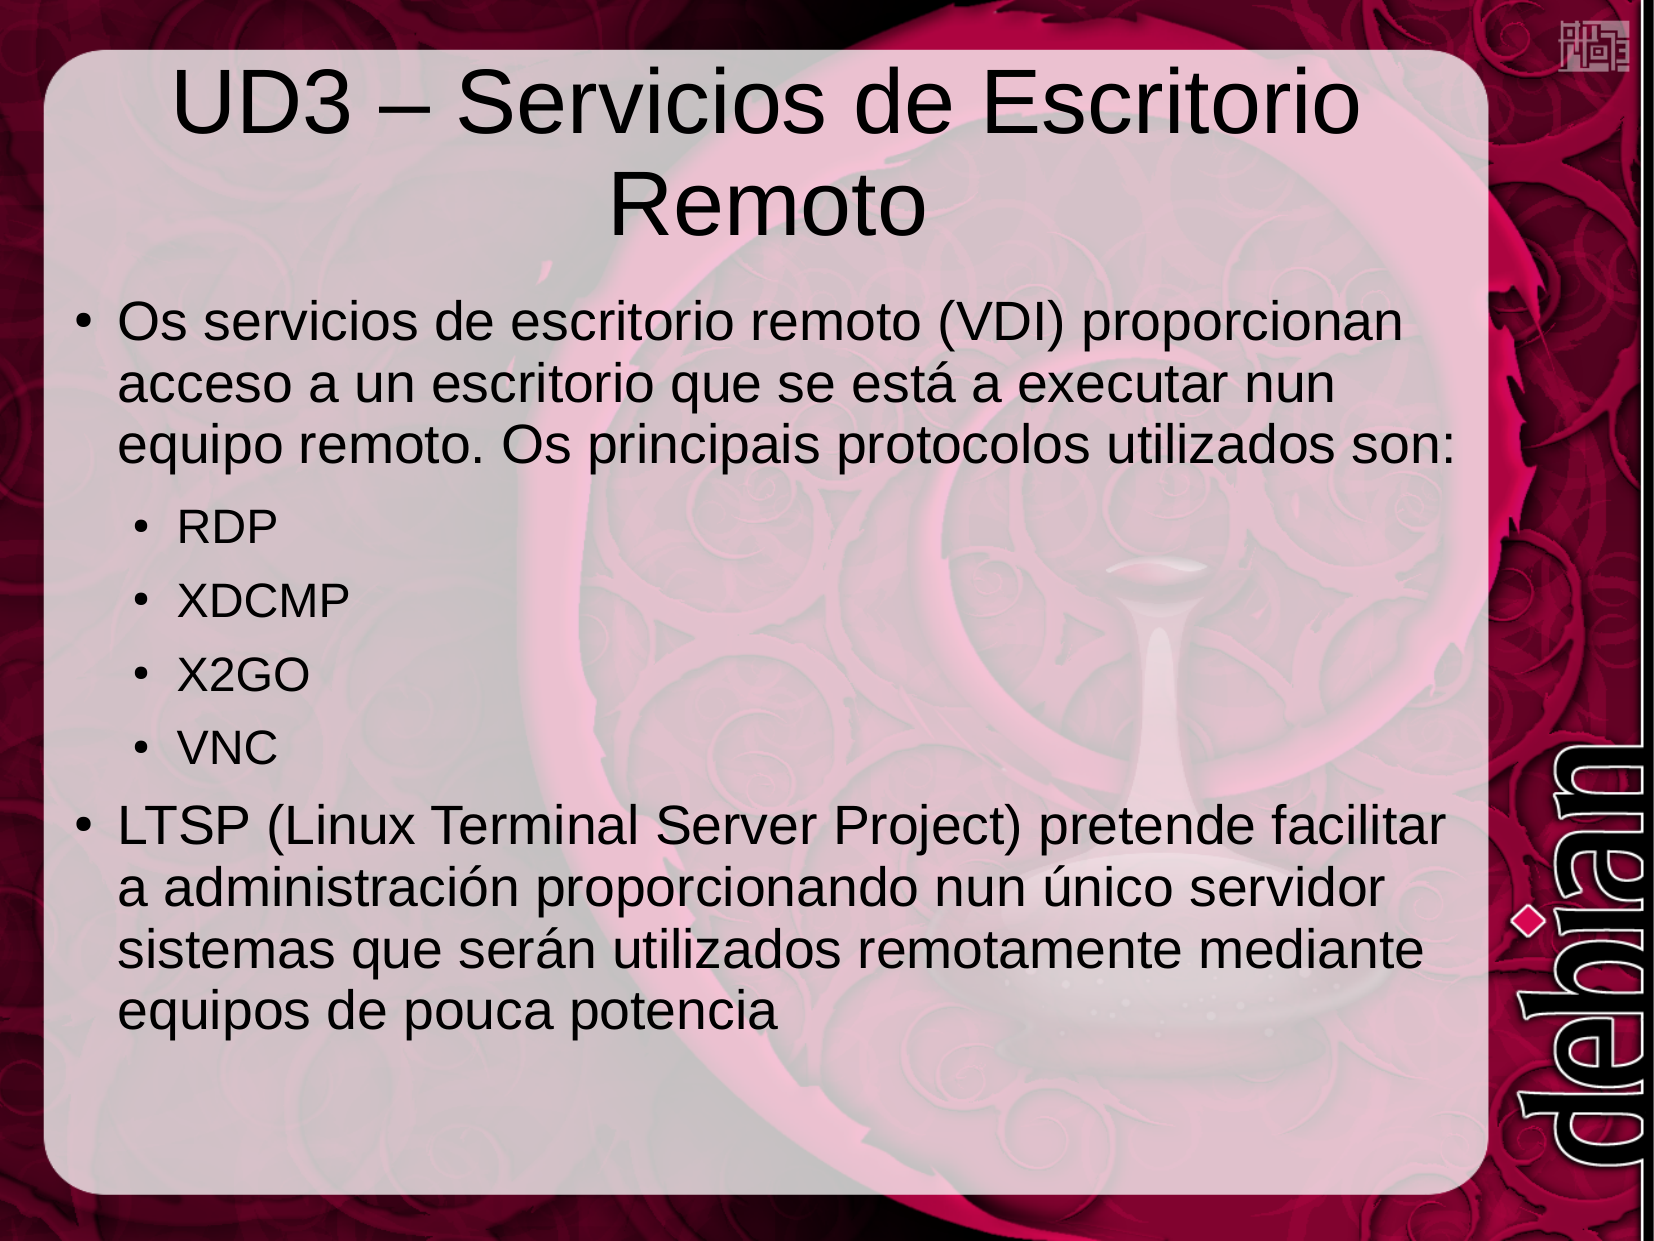

# UD3 – Servicios de Escritorio Remoto
Os servicios de escritorio remoto (VDI) proporcionan acceso a un escritorio que se está a executar nun equipo remoto. Os principais protocolos utilizados son:
RDP
XDCMP
X2GO
VNC
LTSP (Linux Terminal Server Project) pretende facilitar a administración proporcionando nun único servidor sistemas que serán utilizados remotamente mediante equipos de pouca potencia